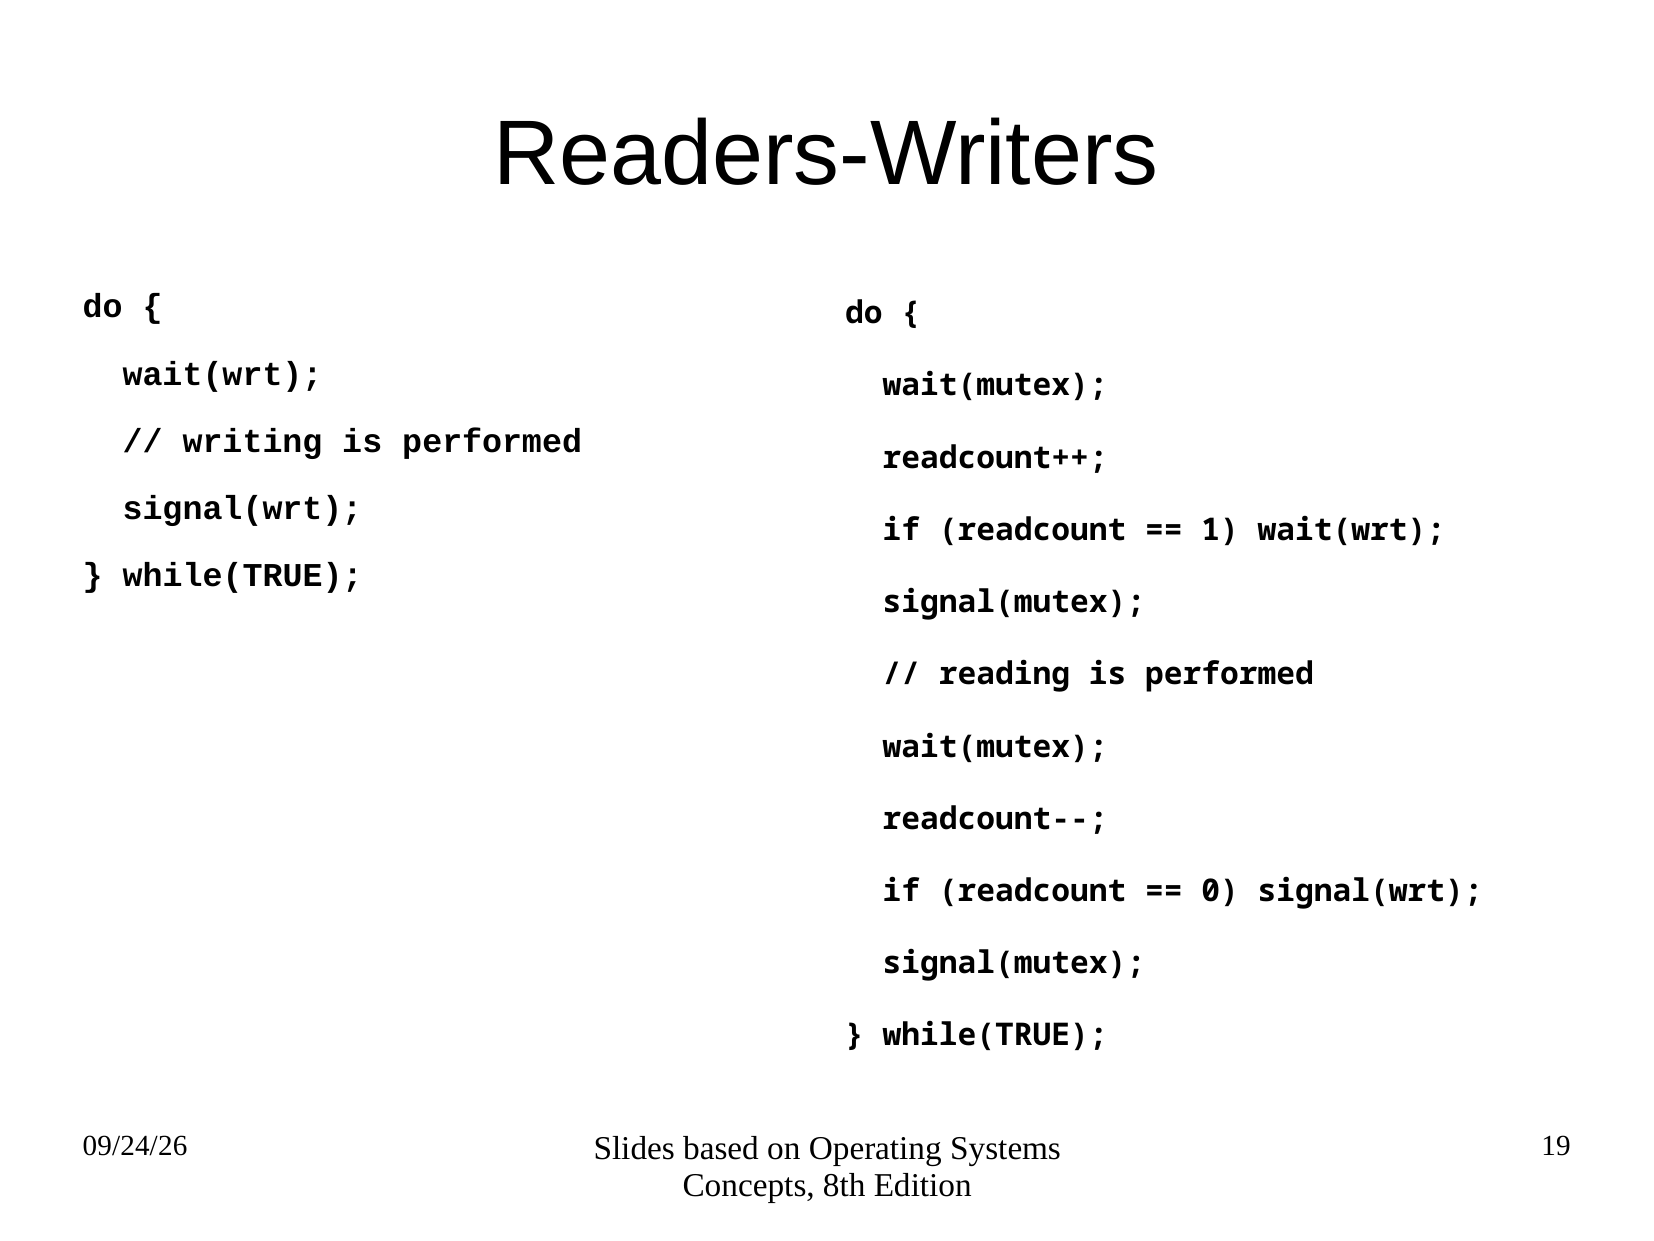

# Readers-Writers
do {
 wait(wrt);
 // writing is performed
 signal(wrt);
} while(TRUE);
do {
 wait(mutex);
 readcount++;
 if (readcount == 1) wait(wrt);
 signal(mutex);
 // reading is performed
 wait(mutex);
 readcount--;
 if (readcount == 0) signal(wrt);
 signal(mutex);
} while(TRUE);
19